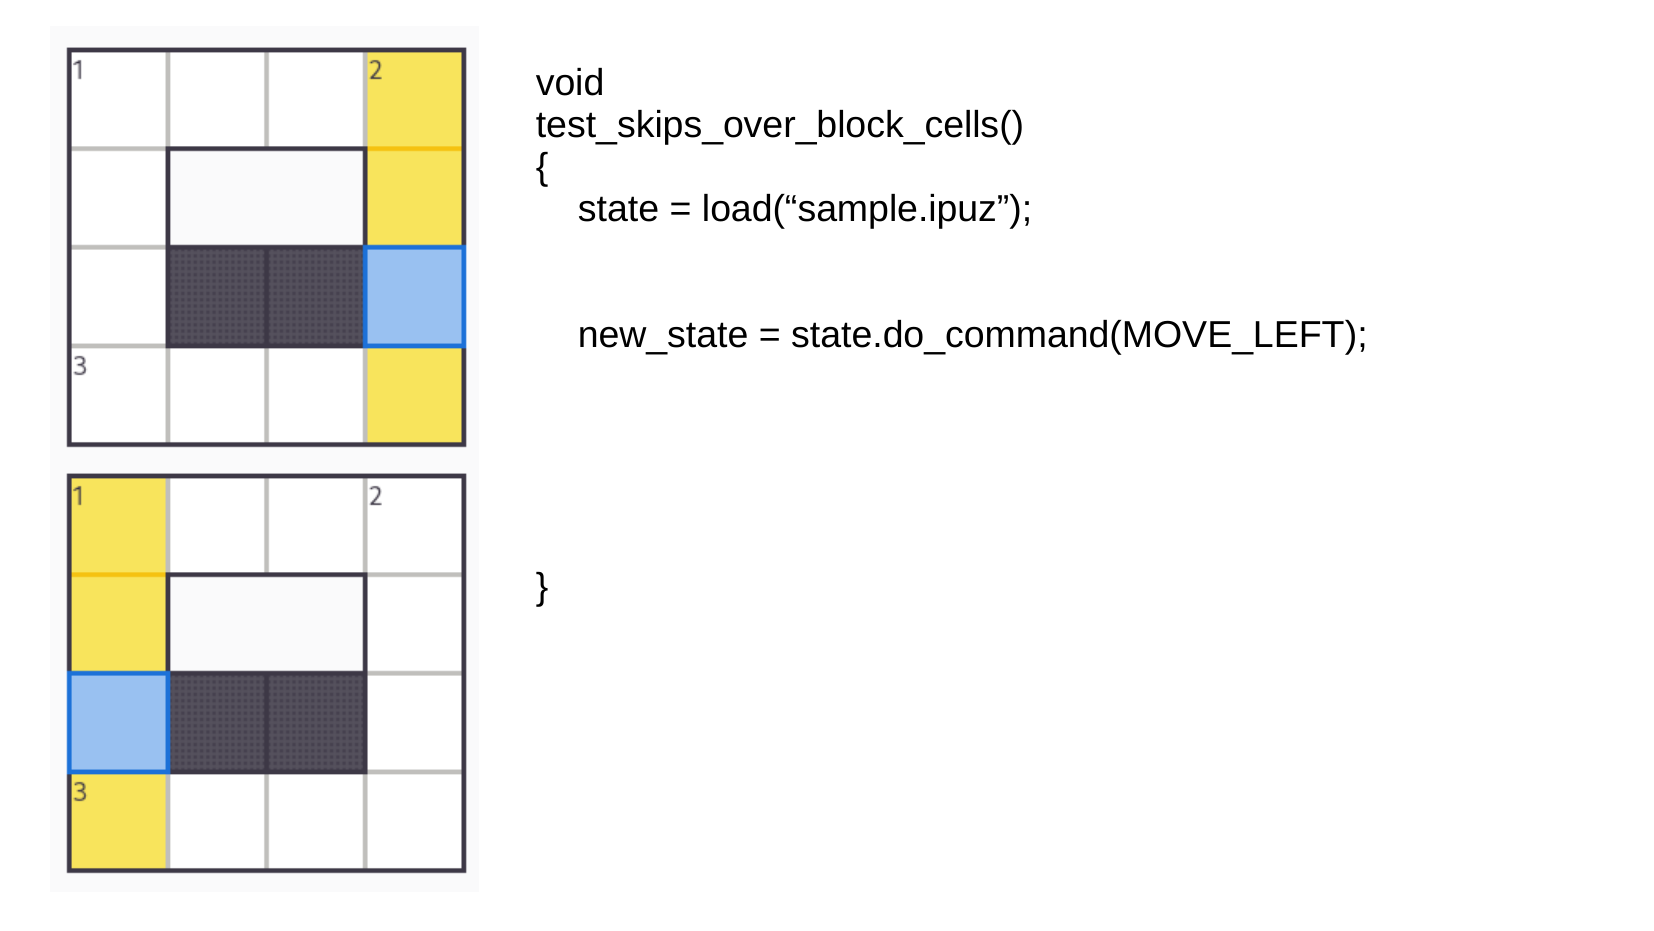

void
test_skips_over_block_cells()
{
 state = load(“sample.ipuz”);
 new_state = state.do_command(MOVE_LEFT);
 assert_equal(new_state, expected_state);
}